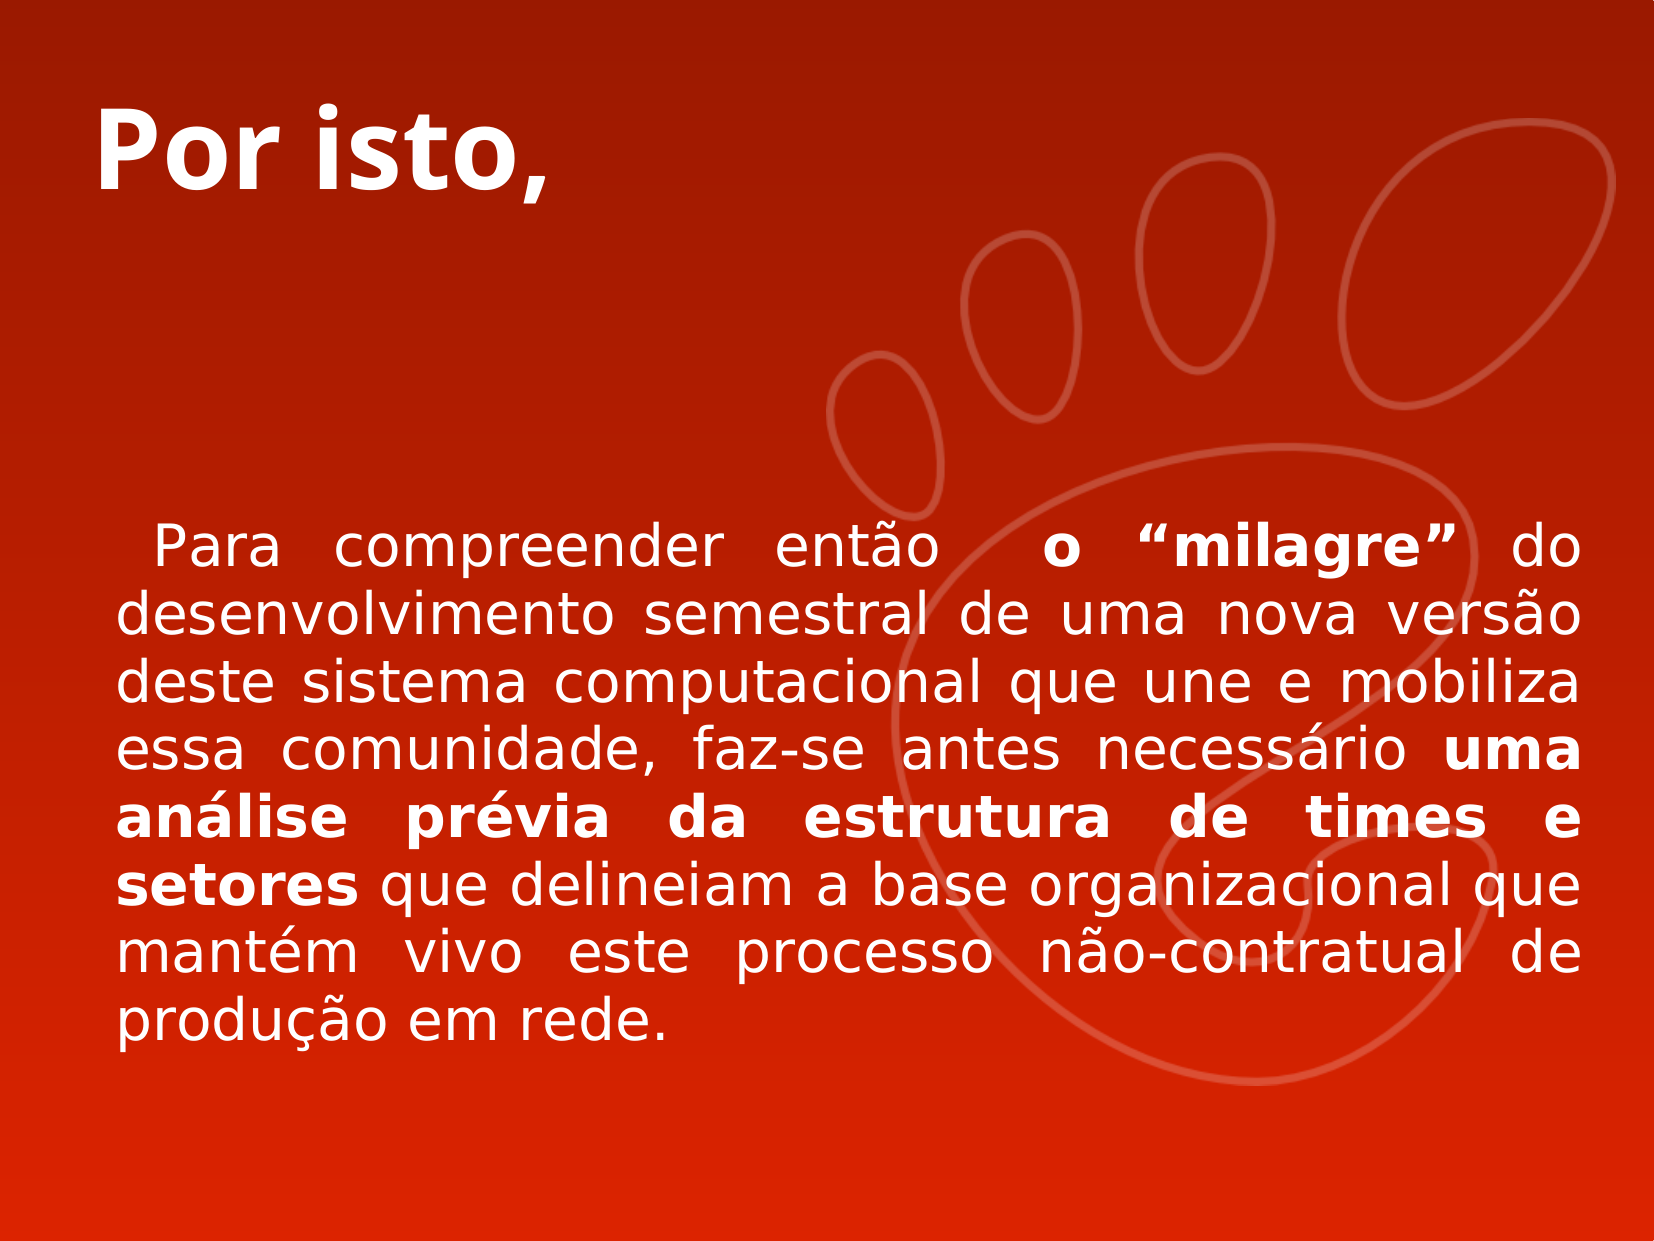

Por isto,
# Para compreender então o “milagre” do desenvolvimento semestral de uma nova versão deste sistema computacional que une e mobiliza essa comunidade, faz-se antes necessário uma análise prévia da estrutura de times e setores que delineiam a base organizacional que mantém vivo este processo não-contratual de produção em rede.